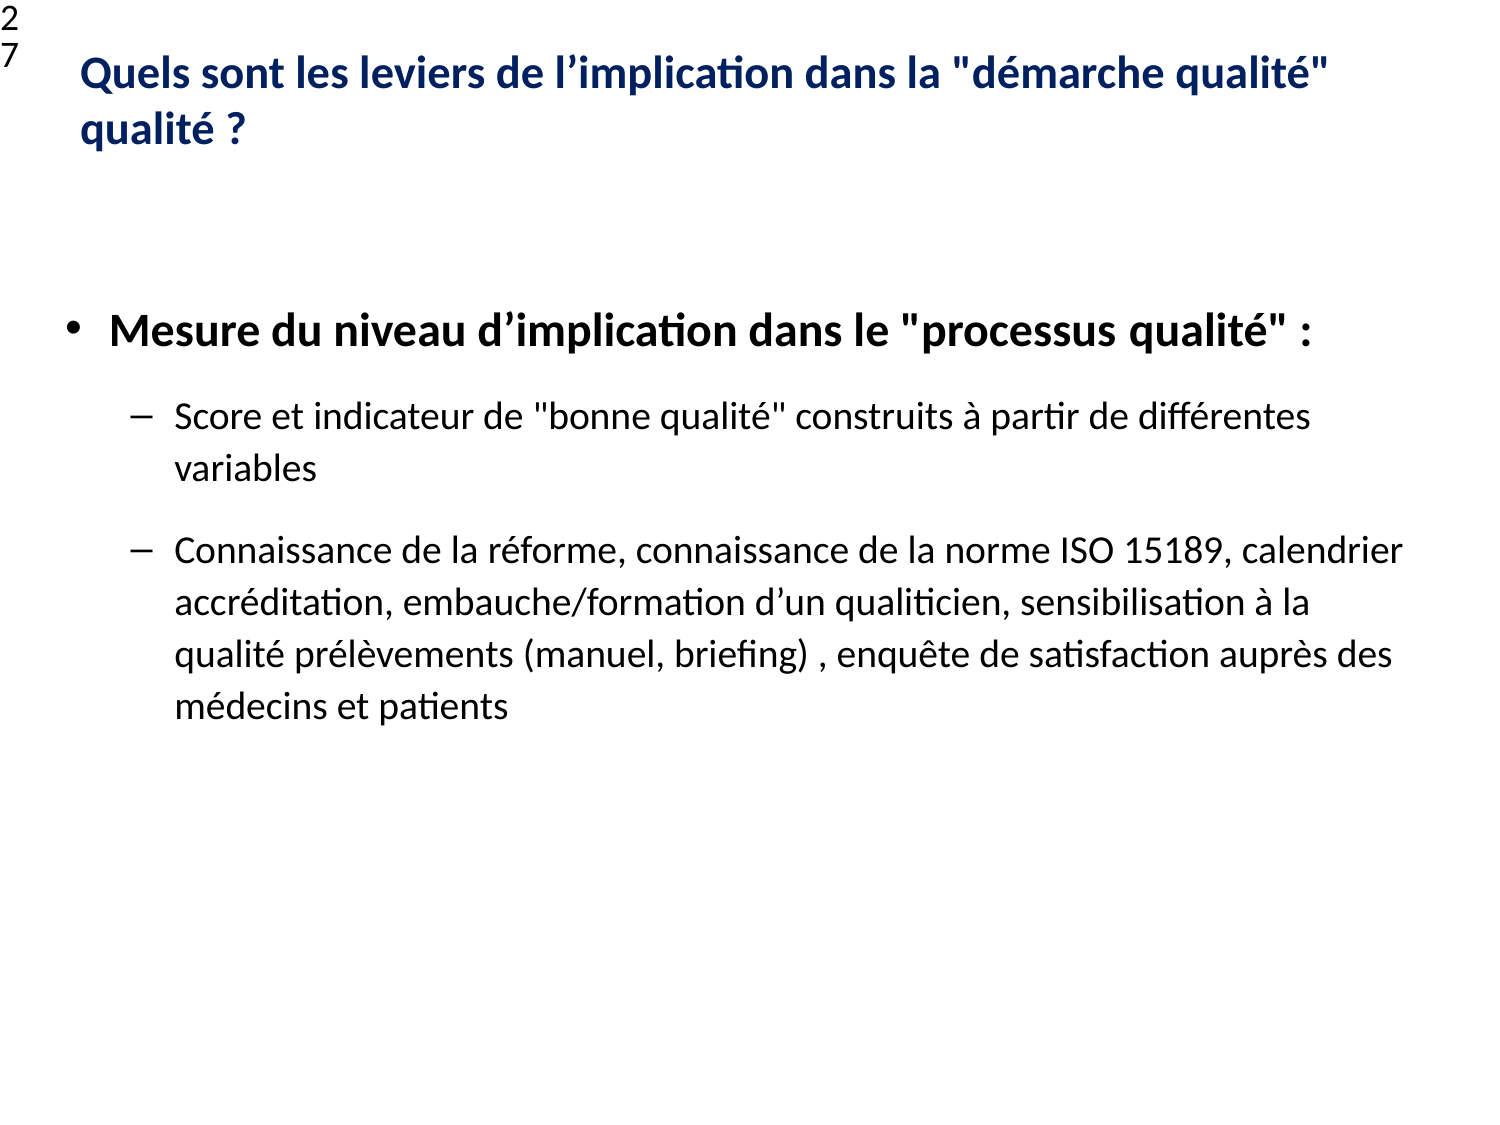

# Quels sont les leviers de l’implication dans la "démarche qualité" qualité ?
Mesure du niveau d’implication dans le "processus qualité" :
Score et indicateur de "bonne qualité" construits à partir de différentes variables
Connaissance de la réforme, connaissance de la norme ISO 15189, calendrier accréditation, embauche/formation d’un qualiticien, sensibilisation à la qualité prélèvements (manuel, briefing) , enquête de satisfaction auprès des médecins et patients